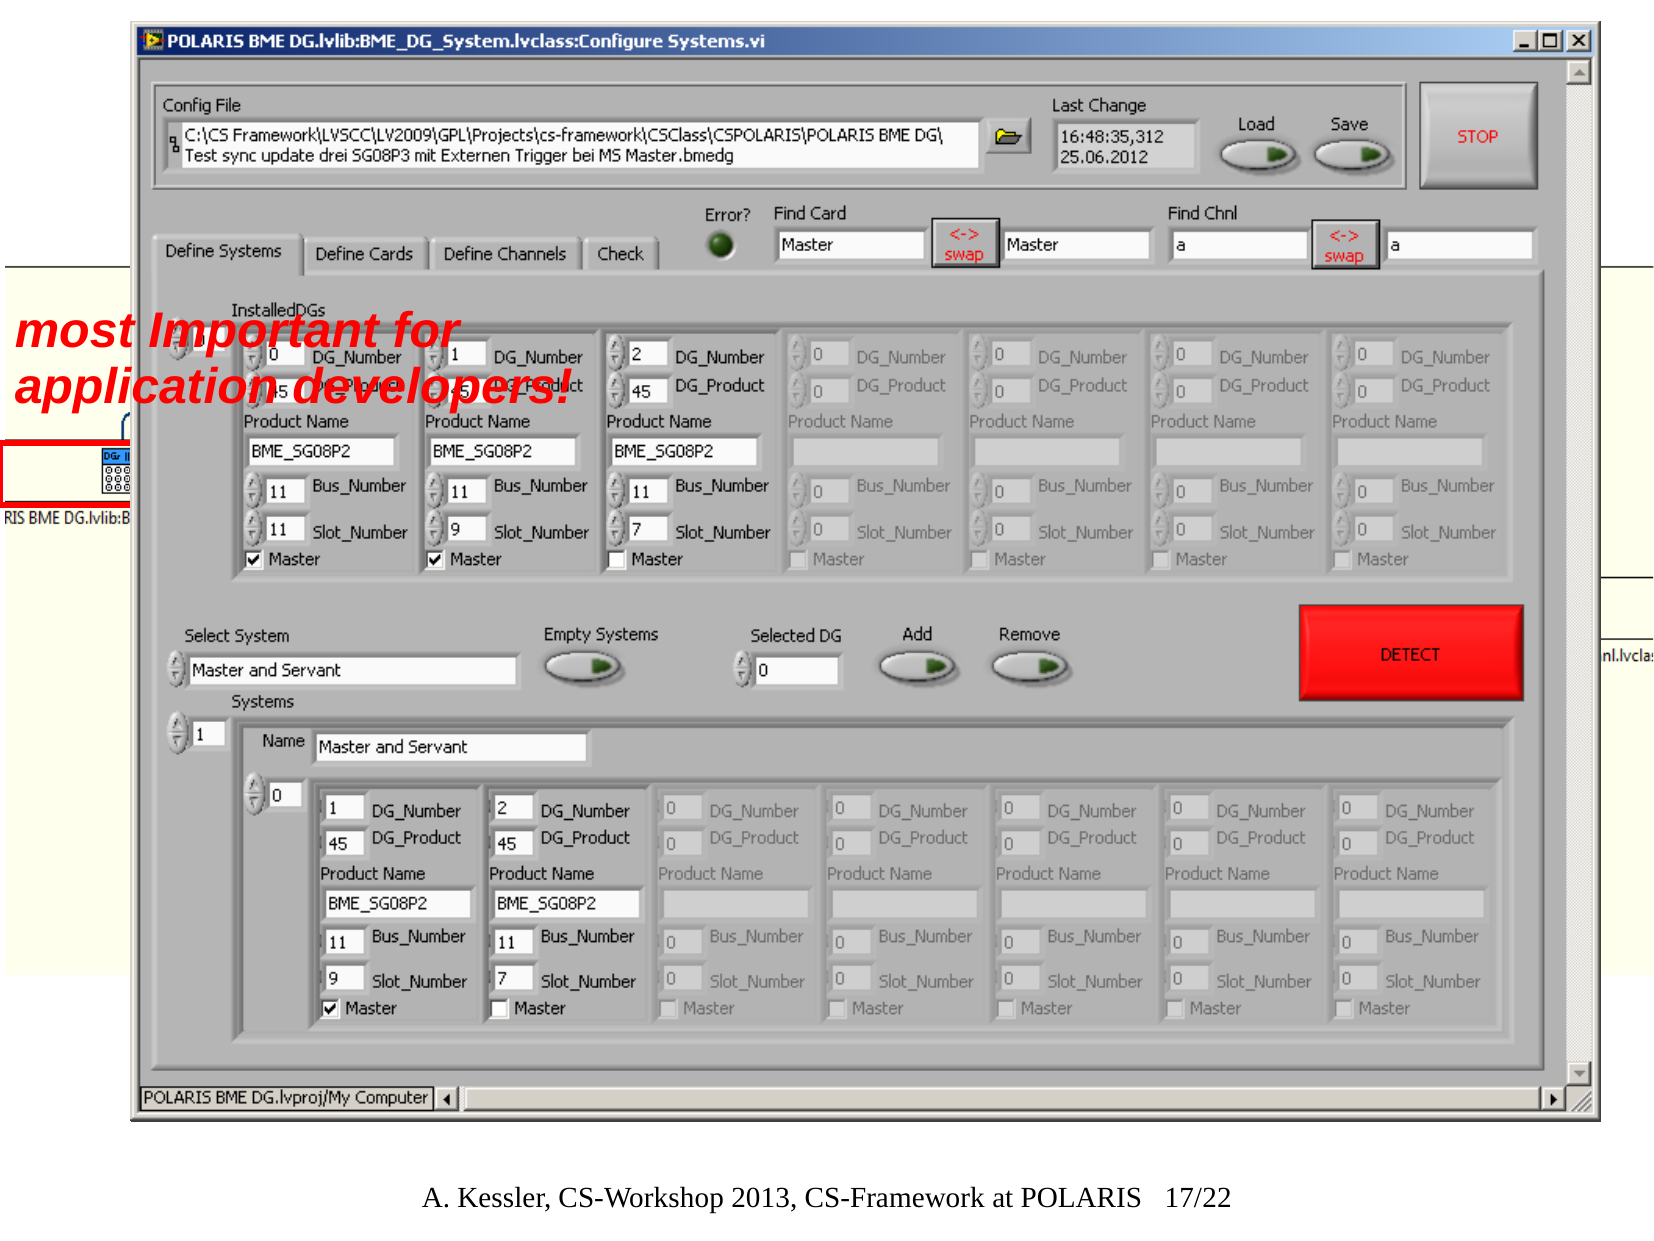

# POLARIS BME DG Library
most Important for
application developers!
3...6
1M+*S
6
A. Kessler, CS-Workshop 2013, CS-Framework at POLARIS